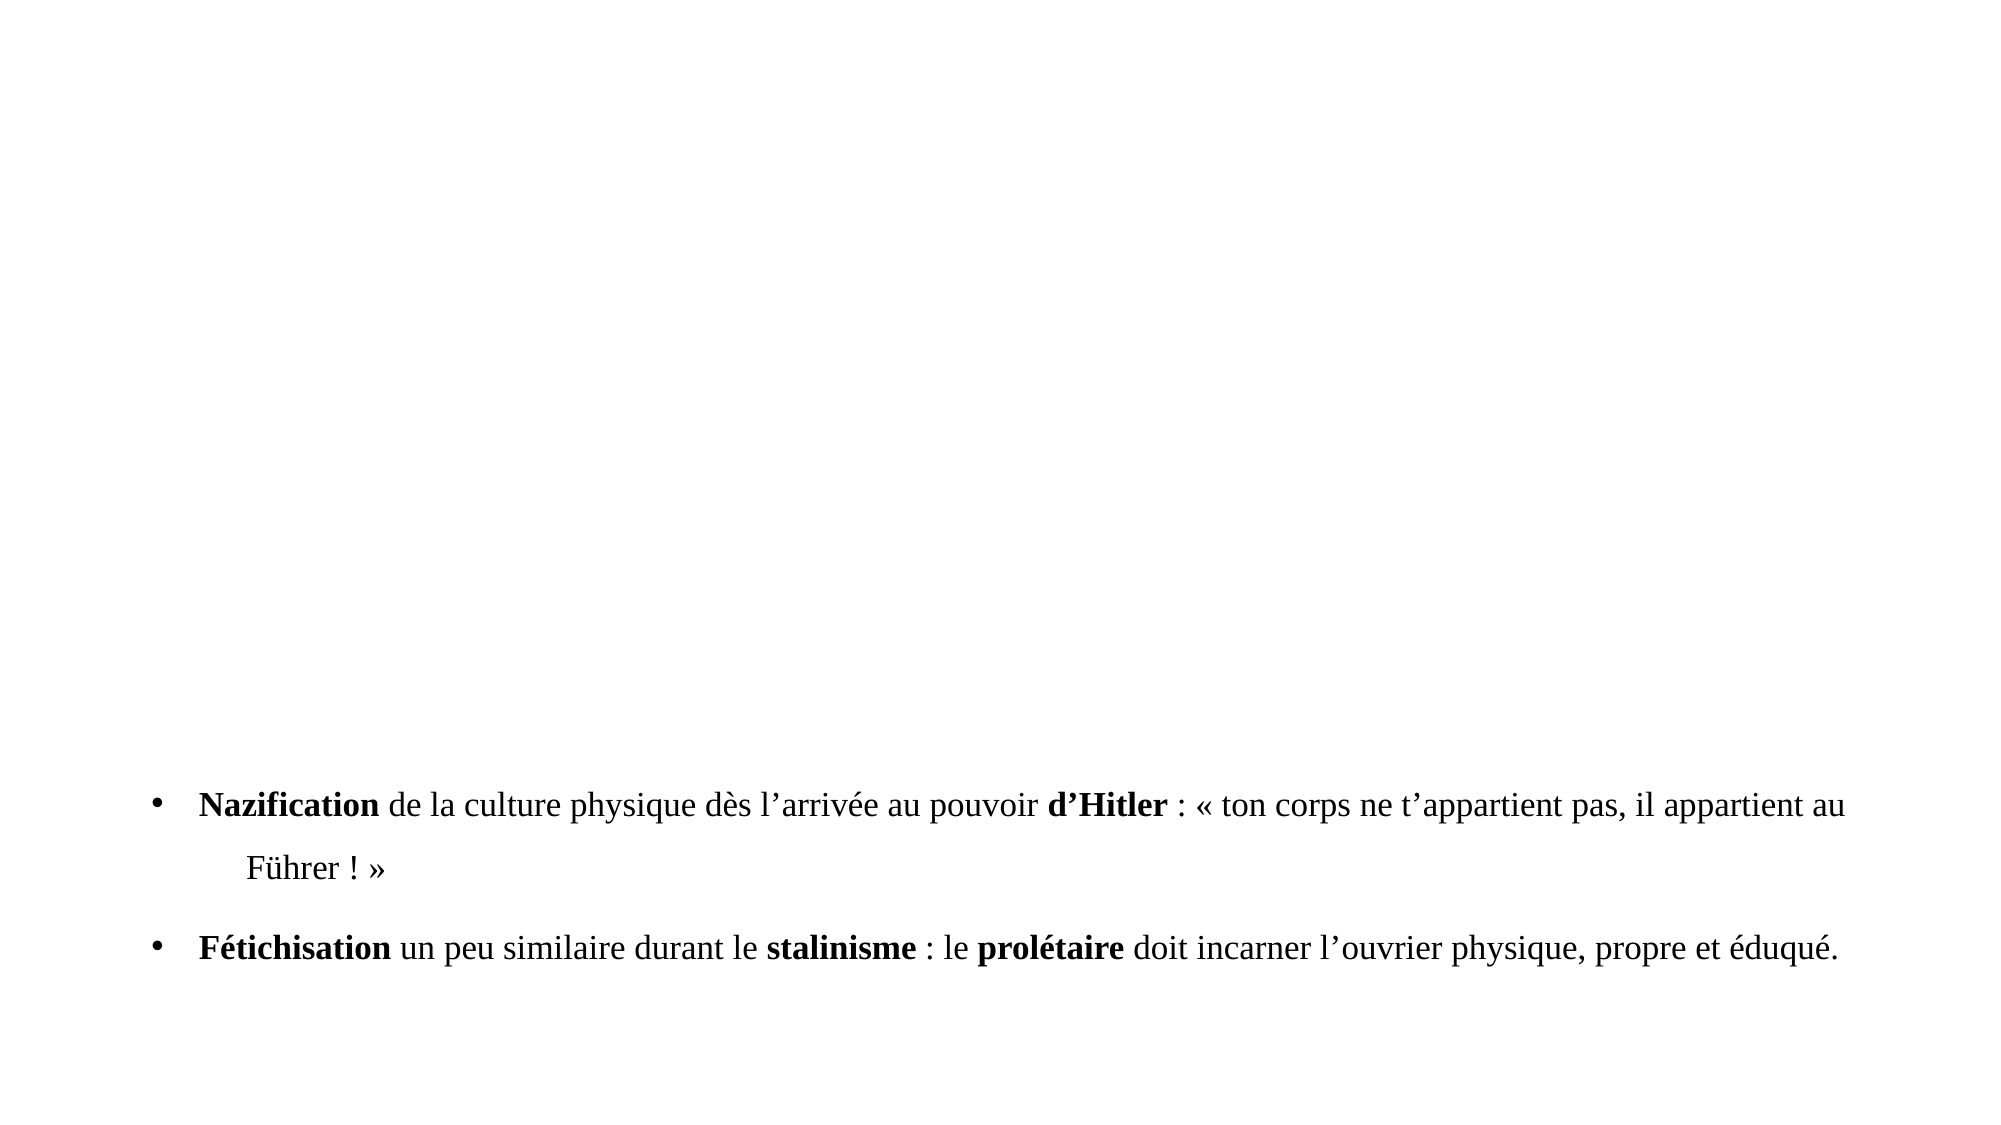

# Nazification de la culture physique dès l’arrivée au pouvoir d’Hitler : « ton corps ne t’appartient pas, il appartient au Führer ! »
Fétichisation un peu similaire durant le stalinisme : le prolétaire doit incarner l’ouvrier physique, propre et éduqué.